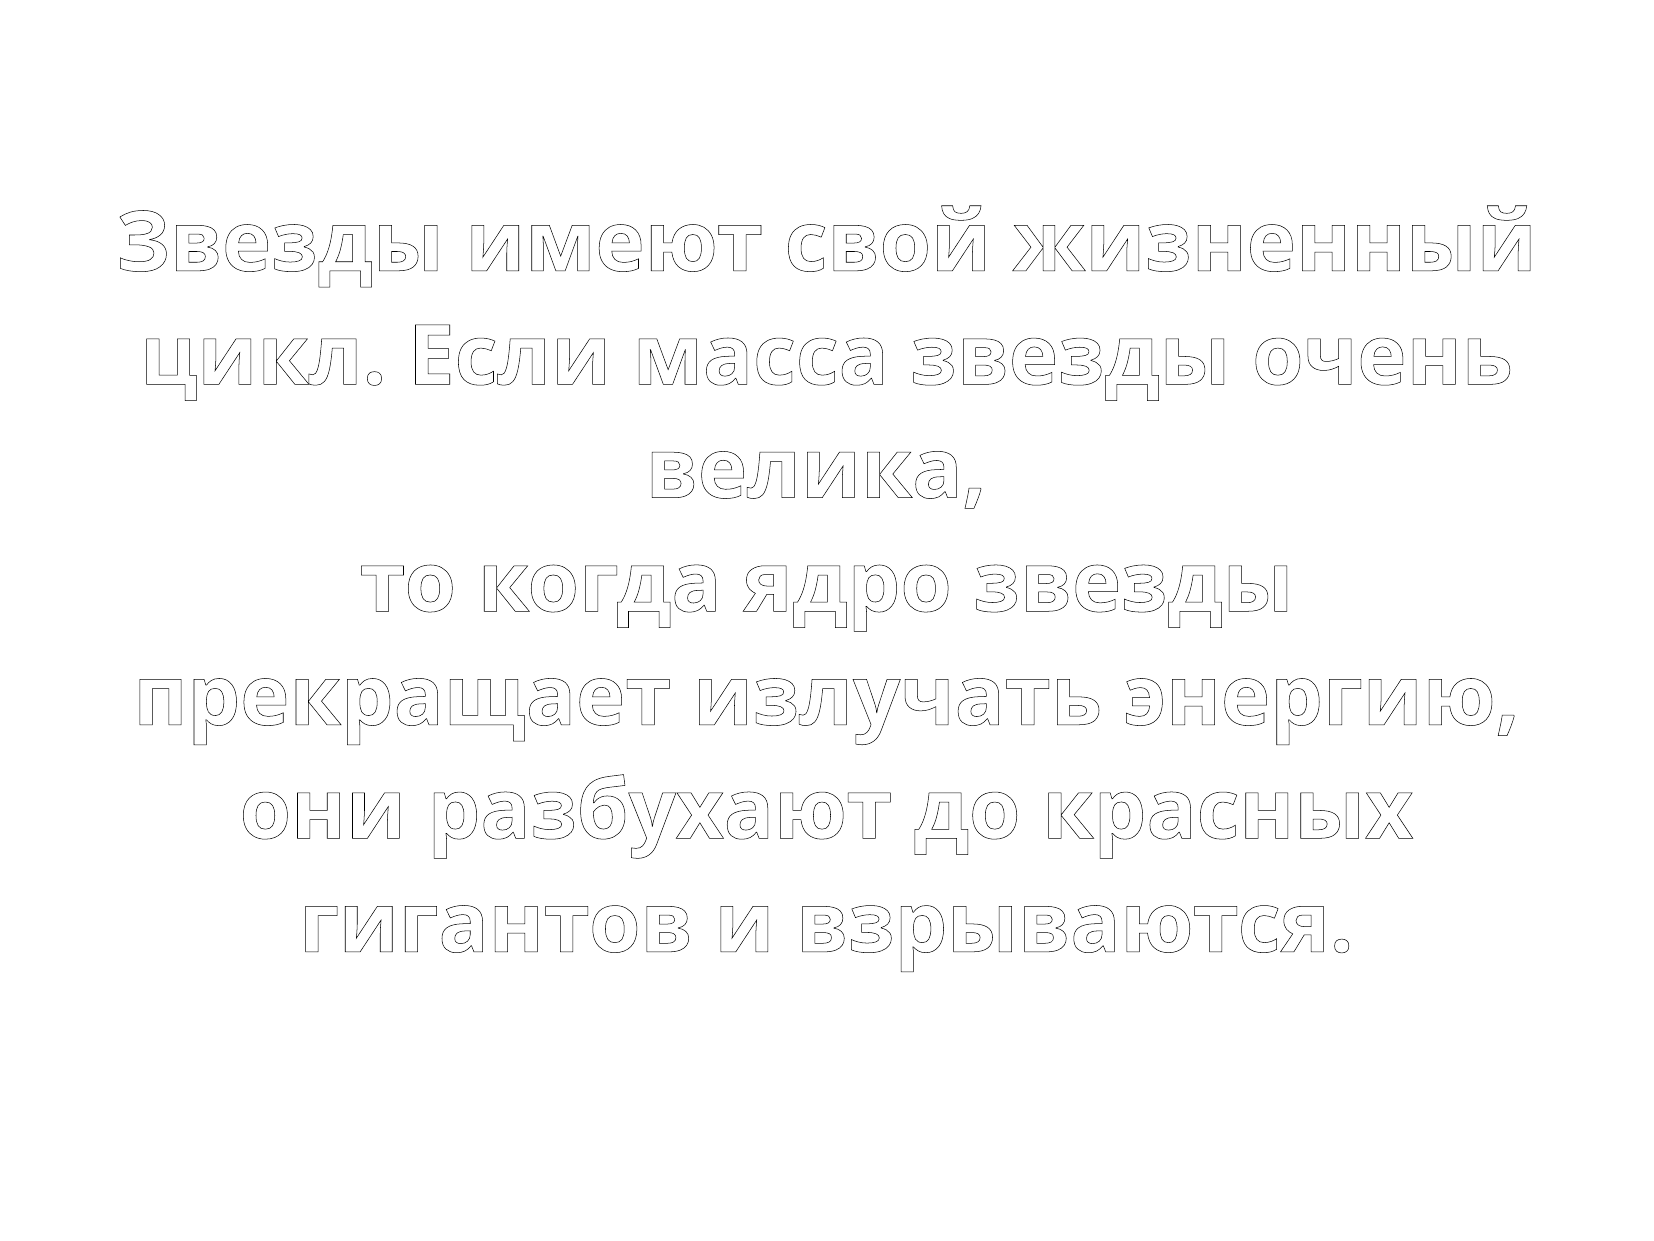

# Звезды имеют свой жизненный цикл. Если масса звезды очень велика,
то когда ядро звезды прекращает излучать энергию, они разбухают до красных гигантов и взрываются.